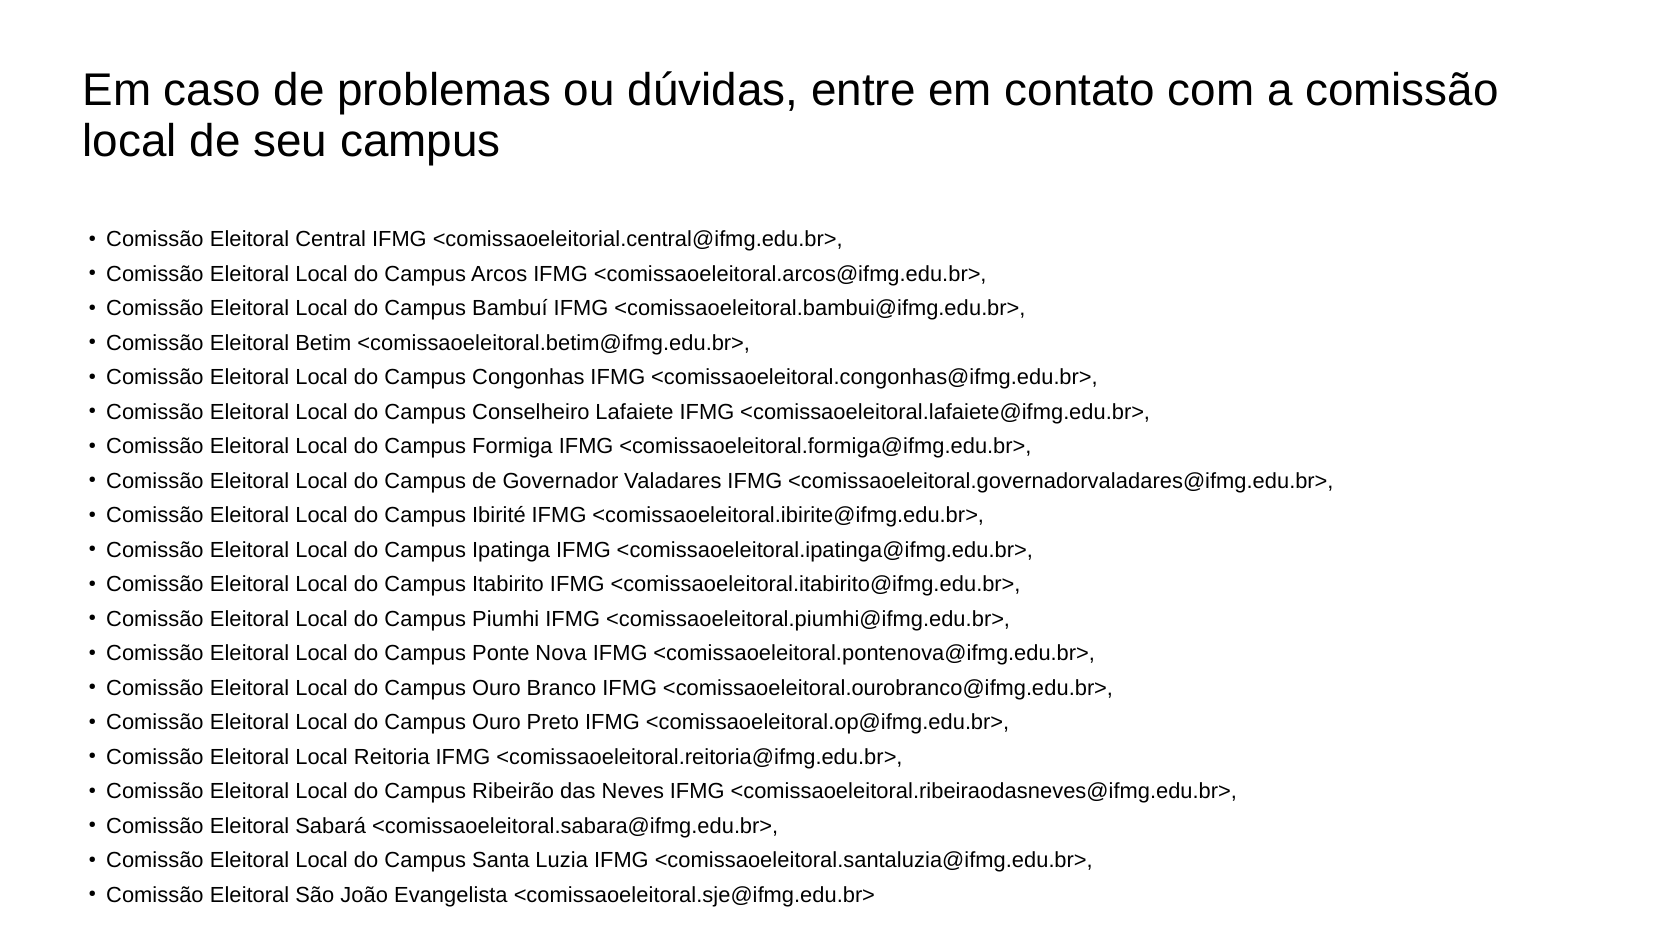

# Em caso de problemas ou dúvidas, entre em contato com a comissão local de seu campus
Comissão Eleitoral Central IFMG <comissaoeleitorial.central@ifmg.edu.br>,
Comissão Eleitoral Local do Campus Arcos IFMG <comissaoeleitoral.arcos@ifmg.edu.br>,
Comissão Eleitoral Local do Campus Bambuí IFMG <comissaoeleitoral.bambui@ifmg.edu.br>,
Comissão Eleitoral Betim <comissaoeleitoral.betim@ifmg.edu.br>,
Comissão Eleitoral Local do Campus Congonhas IFMG <comissaoeleitoral.congonhas@ifmg.edu.br>,
Comissão Eleitoral Local do Campus Conselheiro Lafaiete IFMG <comissaoeleitoral.lafaiete@ifmg.edu.br>,
Comissão Eleitoral Local do Campus Formiga IFMG <comissaoeleitoral.formiga@ifmg.edu.br>,
Comissão Eleitoral Local do Campus de Governador Valadares IFMG <comissaoeleitoral.governadorvaladares@ifmg.edu.br>,
Comissão Eleitoral Local do Campus Ibirité IFMG <comissaoeleitoral.ibirite@ifmg.edu.br>,
Comissão Eleitoral Local do Campus Ipatinga IFMG <comissaoeleitoral.ipatinga@ifmg.edu.br>,
Comissão Eleitoral Local do Campus Itabirito IFMG <comissaoeleitoral.itabirito@ifmg.edu.br>,
Comissão Eleitoral Local do Campus Piumhi IFMG <comissaoeleitoral.piumhi@ifmg.edu.br>,
Comissão Eleitoral Local do Campus Ponte Nova IFMG <comissaoeleitoral.pontenova@ifmg.edu.br>,
Comissão Eleitoral Local do Campus Ouro Branco IFMG <comissaoeleitoral.ourobranco@ifmg.edu.br>,
Comissão Eleitoral Local do Campus Ouro Preto IFMG <comissaoeleitoral.op@ifmg.edu.br>,
Comissão Eleitoral Local Reitoria IFMG <comissaoeleitoral.reitoria@ifmg.edu.br>,
Comissão Eleitoral Local do Campus Ribeirão das Neves IFMG <comissaoeleitoral.ribeiraodasneves@ifmg.edu.br>,
Comissão Eleitoral Sabará <comissaoeleitoral.sabara@ifmg.edu.br>,
Comissão Eleitoral Local do Campus Santa Luzia IFMG <comissaoeleitoral.santaluzia@ifmg.edu.br>,
Comissão Eleitoral São João Evangelista <comissaoeleitoral.sje@ifmg.edu.br>